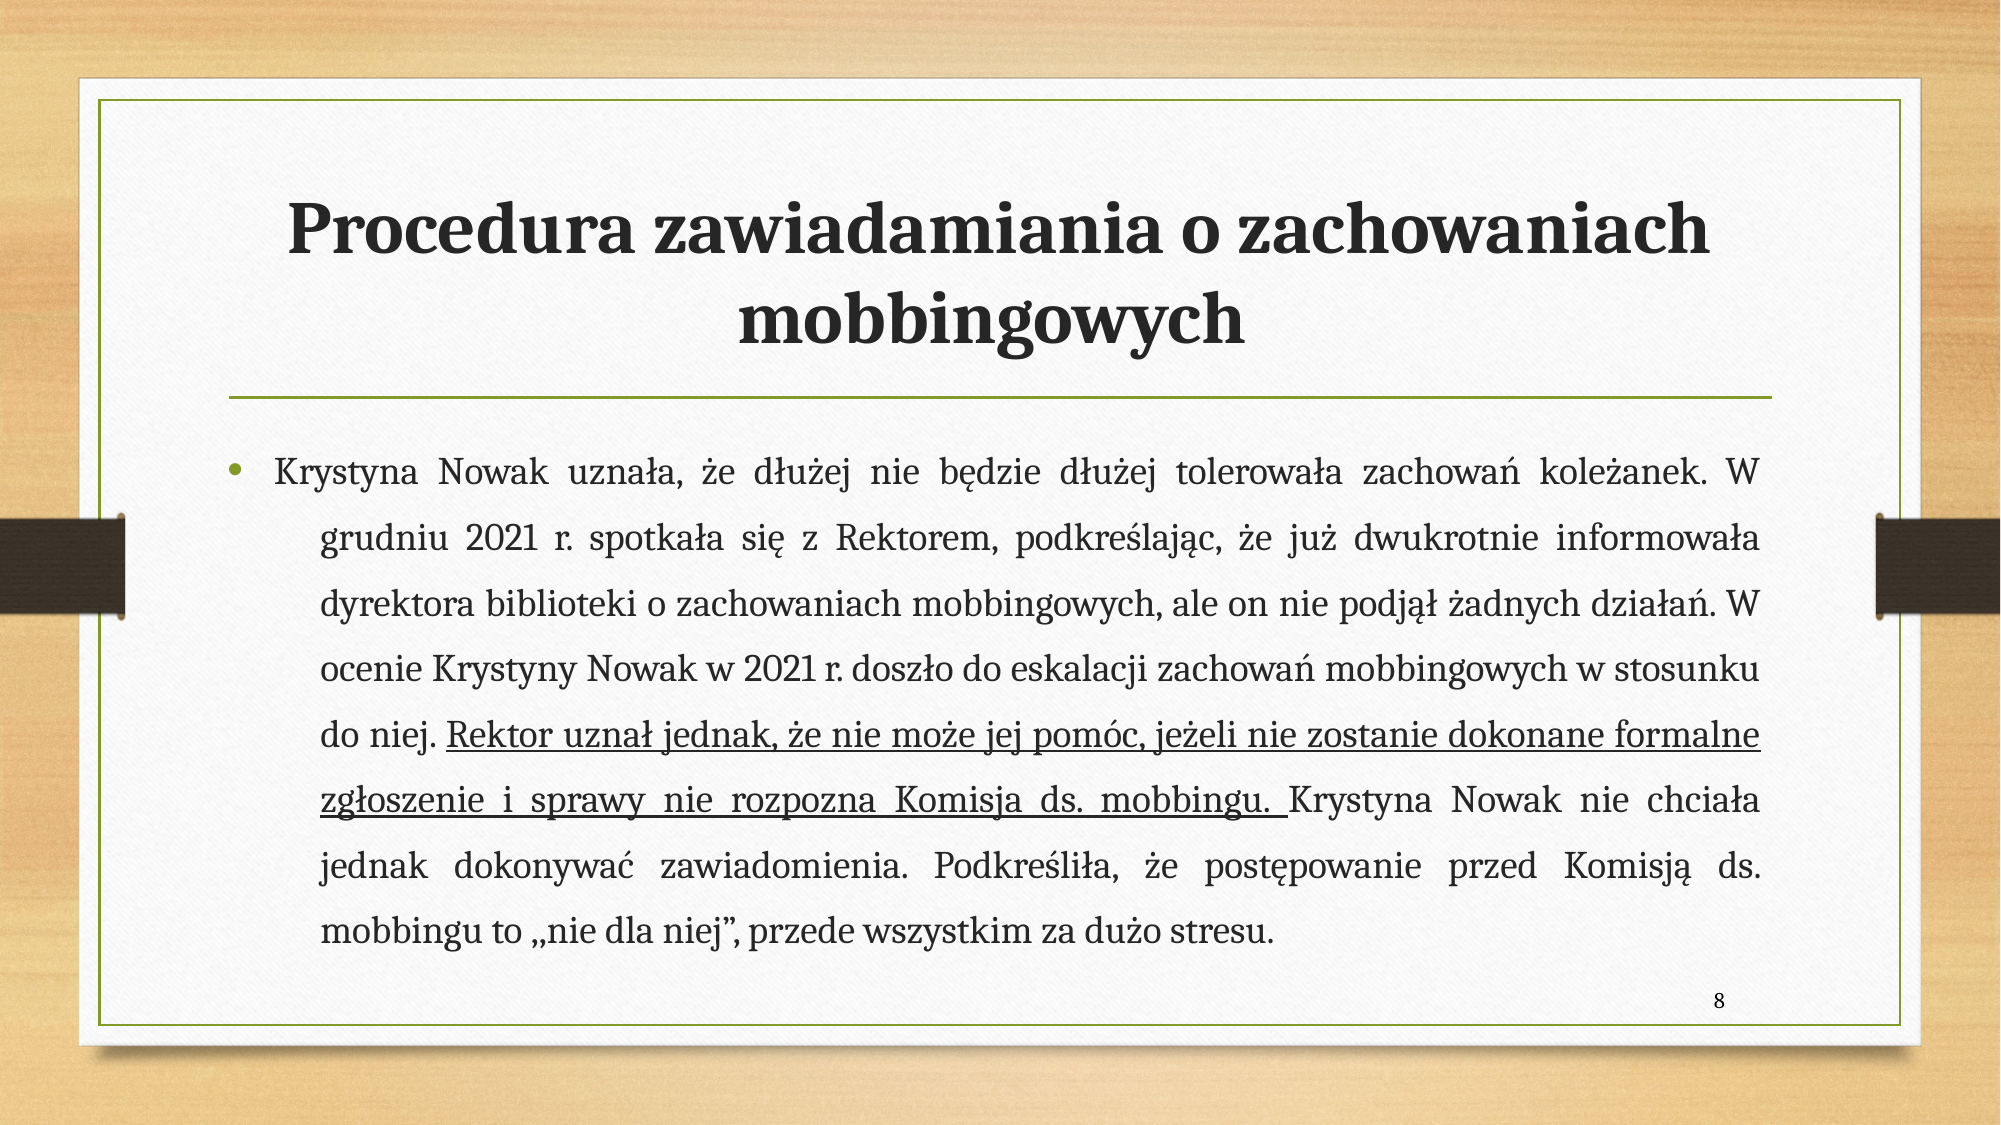

# Procedura zawiadamiania o zachowaniach mobbingowych
Krystyna Nowak uznała, że dłużej nie będzie dłużej tolerowała zachowań koleżanek. W grudniu 2021 r. spotkała się z Rektorem, podkreślając, że już dwukrotnie informowała dyrektora biblioteki o zachowaniach mobbingowych, ale on nie podjął żadnych działań. W ocenie Krystyny Nowak w 2021 r. doszło do eskalacji zachowań mobbingowych w stosunku do niej. Rektor uznał jednak, że nie może jej pomóc, jeżeli nie zostanie dokonane formalne zgłoszenie i sprawy nie rozpozna Komisja ds. mobbingu. Krystyna Nowak nie chciała jednak dokonywać zawiadomienia. Podkreśliła, że postępowanie przed Komisją ds. mobbingu to ,,nie dla niej”, przede wszystkim za dużo stresu.